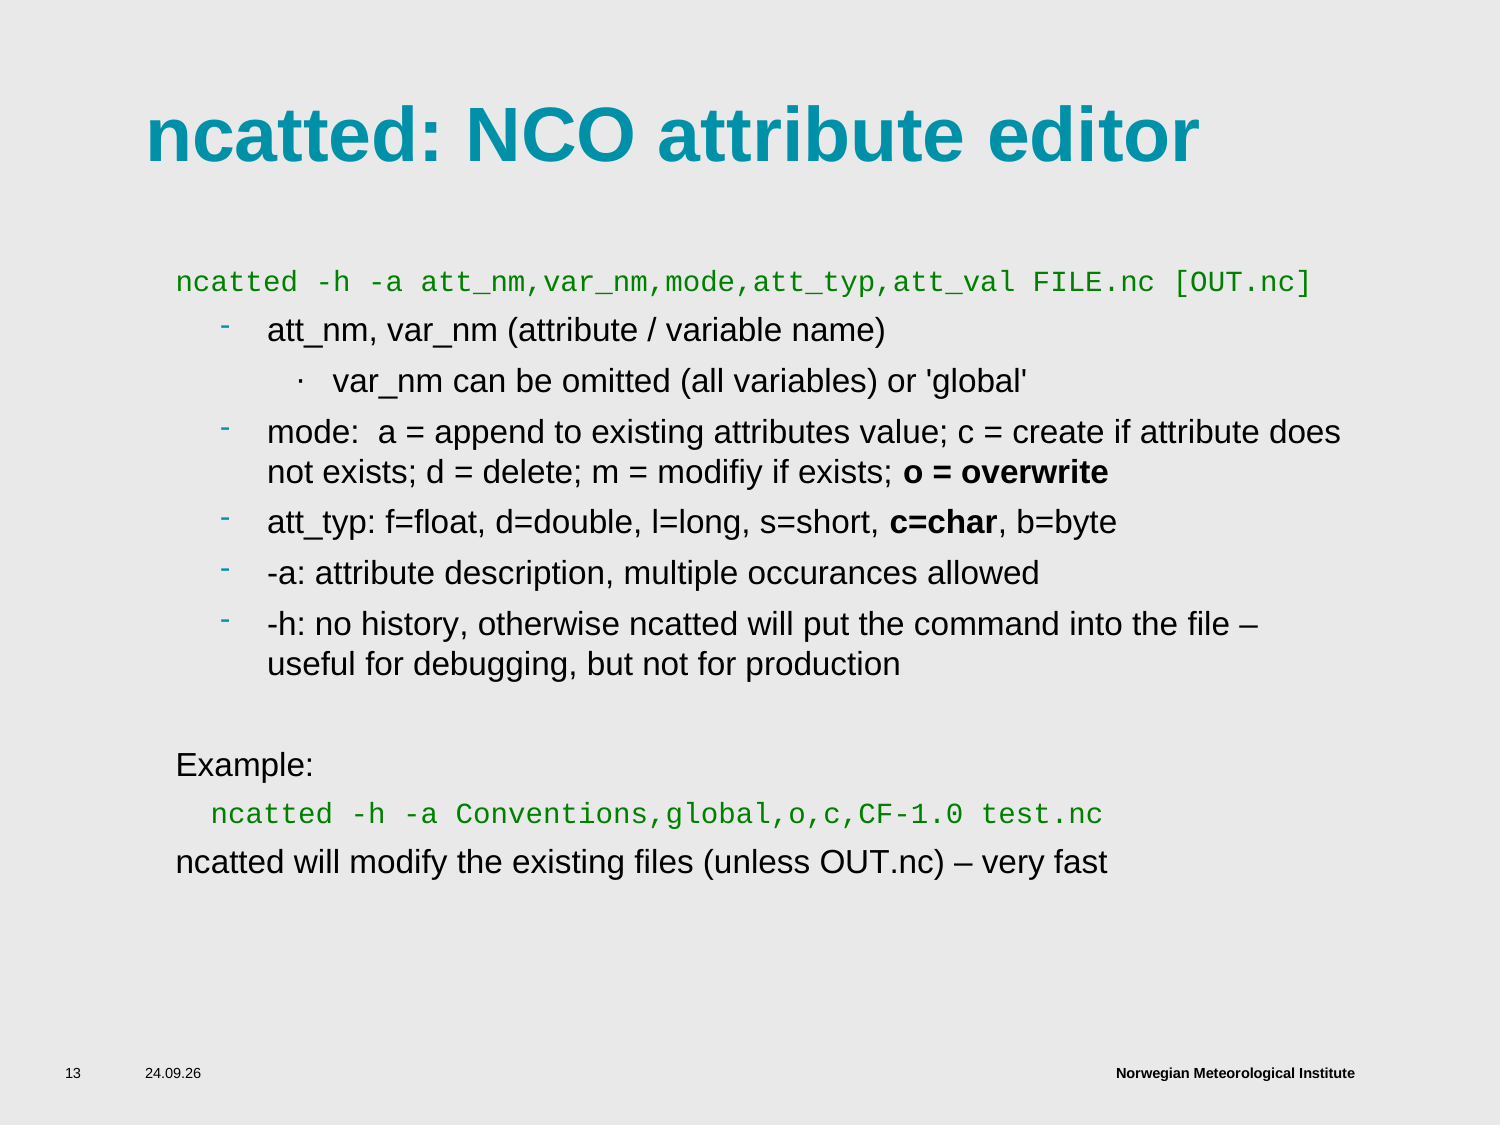

# ncatted: NCO attribute editor
ncatted -h -a att_nm,var_nm,mode,att_typ,att_val FILE.nc [OUT.nc]
att_nm, var_nm (attribute / variable name)
var_nm can be omitted (all variables) or 'global'
mode: a = append to existing attributes value; c = create if attribute does not exists; d = delete; m = modifiy if exists; o = overwrite
att_typ: f=float, d=double, l=long, s=short, c=char, b=byte
-a: attribute description, multiple occurances allowed
-h: no history, otherwise ncatted will put the command into the file – useful for debugging, but not for production
Example:
 ncatted -h -a Conventions,global,o,c,CF-1.0 test.nc
ncatted will modify the existing files (unless OUT.nc) – very fast